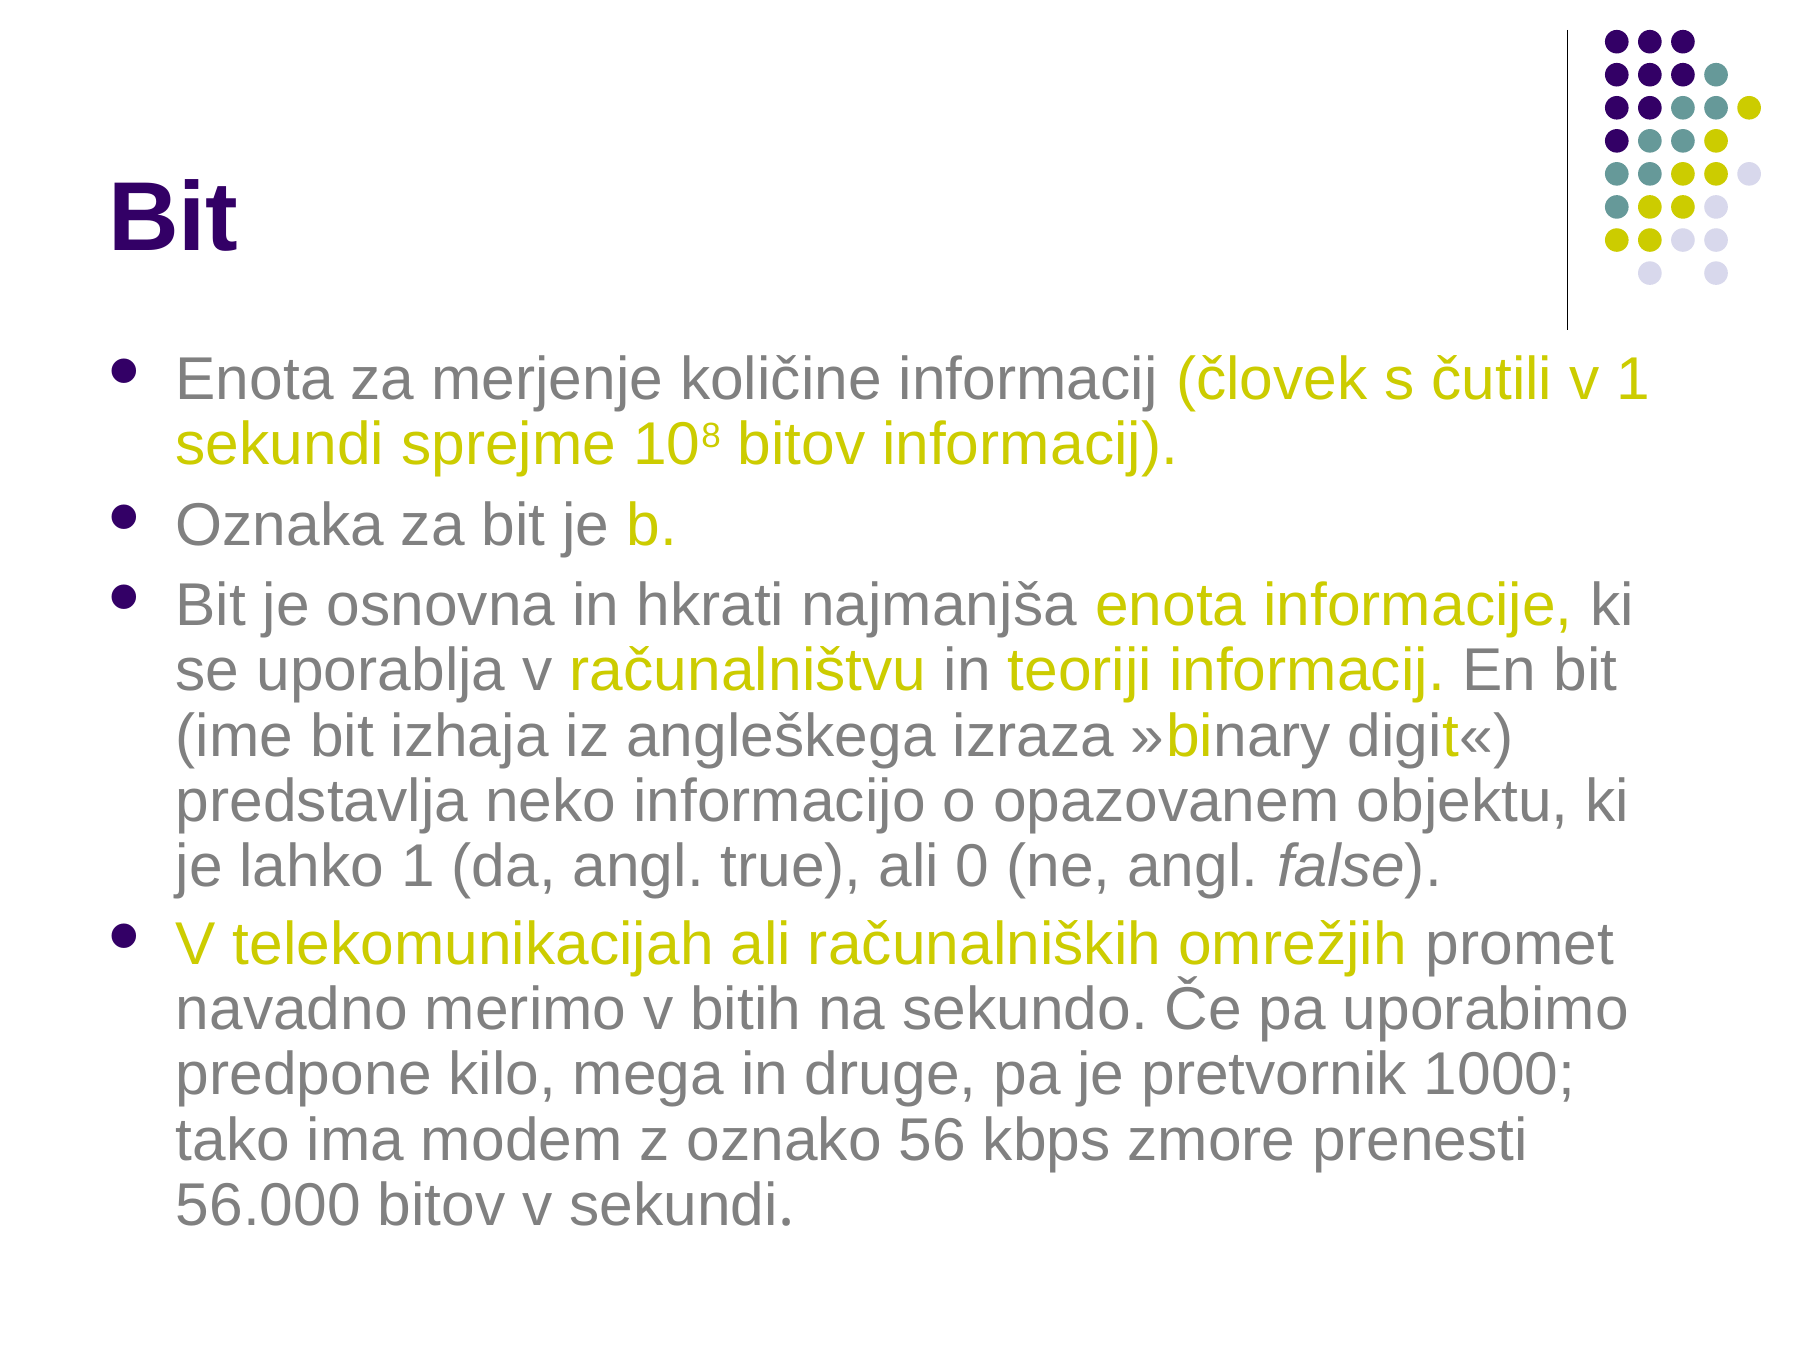

# Bit
Enota za merjenje količine informacij (človek s čutili v 1 sekundi sprejme 108 bitov informacij).
Oznaka za bit je b.
Bit je osnovna in hkrati najmanjša enota informacije, ki se uporablja v računalništvu in teoriji informacij. En bit (ime bit izhaja iz angleškega izraza »binary digit«) predstavlja neko informacijo o opazovanem objektu, ki je lahko 1 (da, angl. true), ali 0 (ne, angl. false).
V telekomunikacijah ali računalniških omrežjih promet navadno merimo v bitih na sekundo. Če pa uporabimo predpone kilo, mega in druge, pa je pretvornik 1000; tako ima modem z oznako 56 kbps zmore prenesti 56.000 bitov v sekundi.